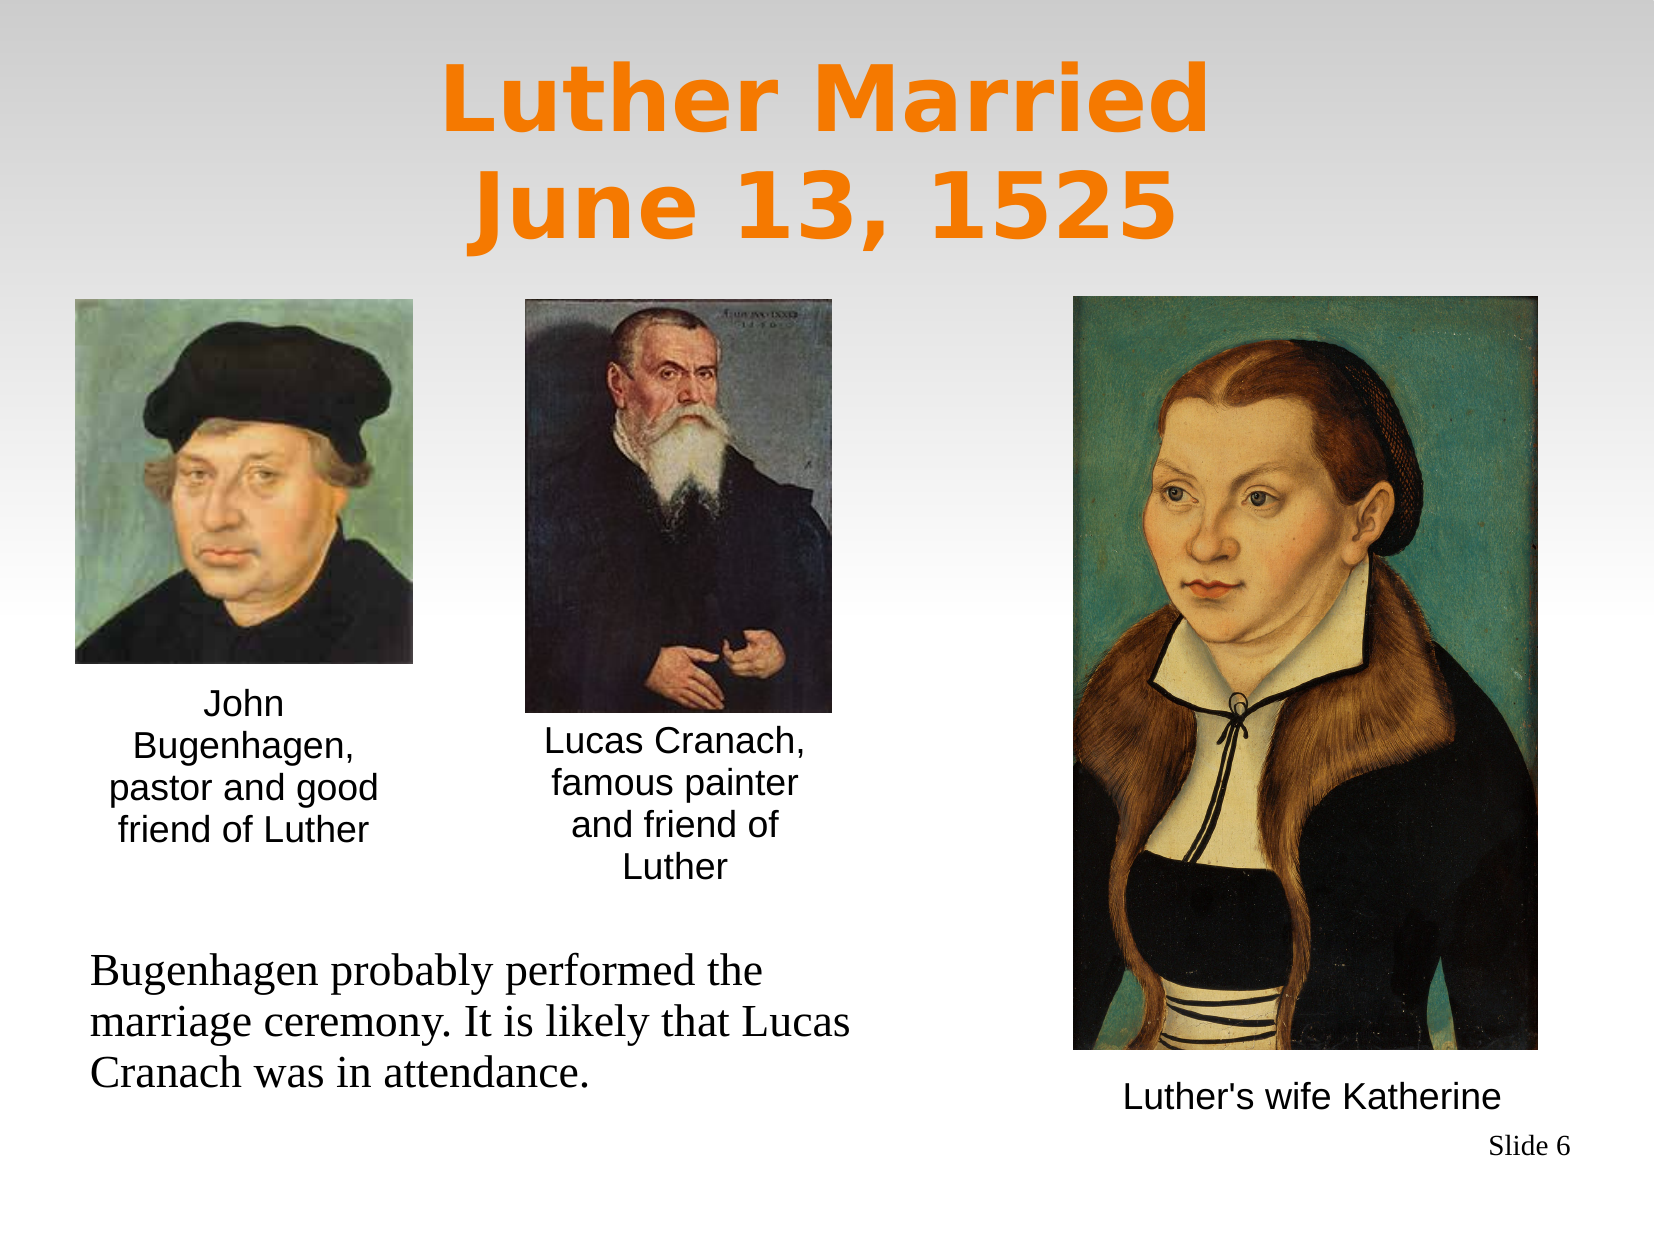

# Luther Married June 13, 1525
John Bugenhagen, pastor and good friend of Luther
Lucas Cranach, famous painter and friend of Luther
Bugenhagen probably performed the marriage ceremony. It is likely that Lucas Cranach was in attendance.
Luther's wife Katherine
6